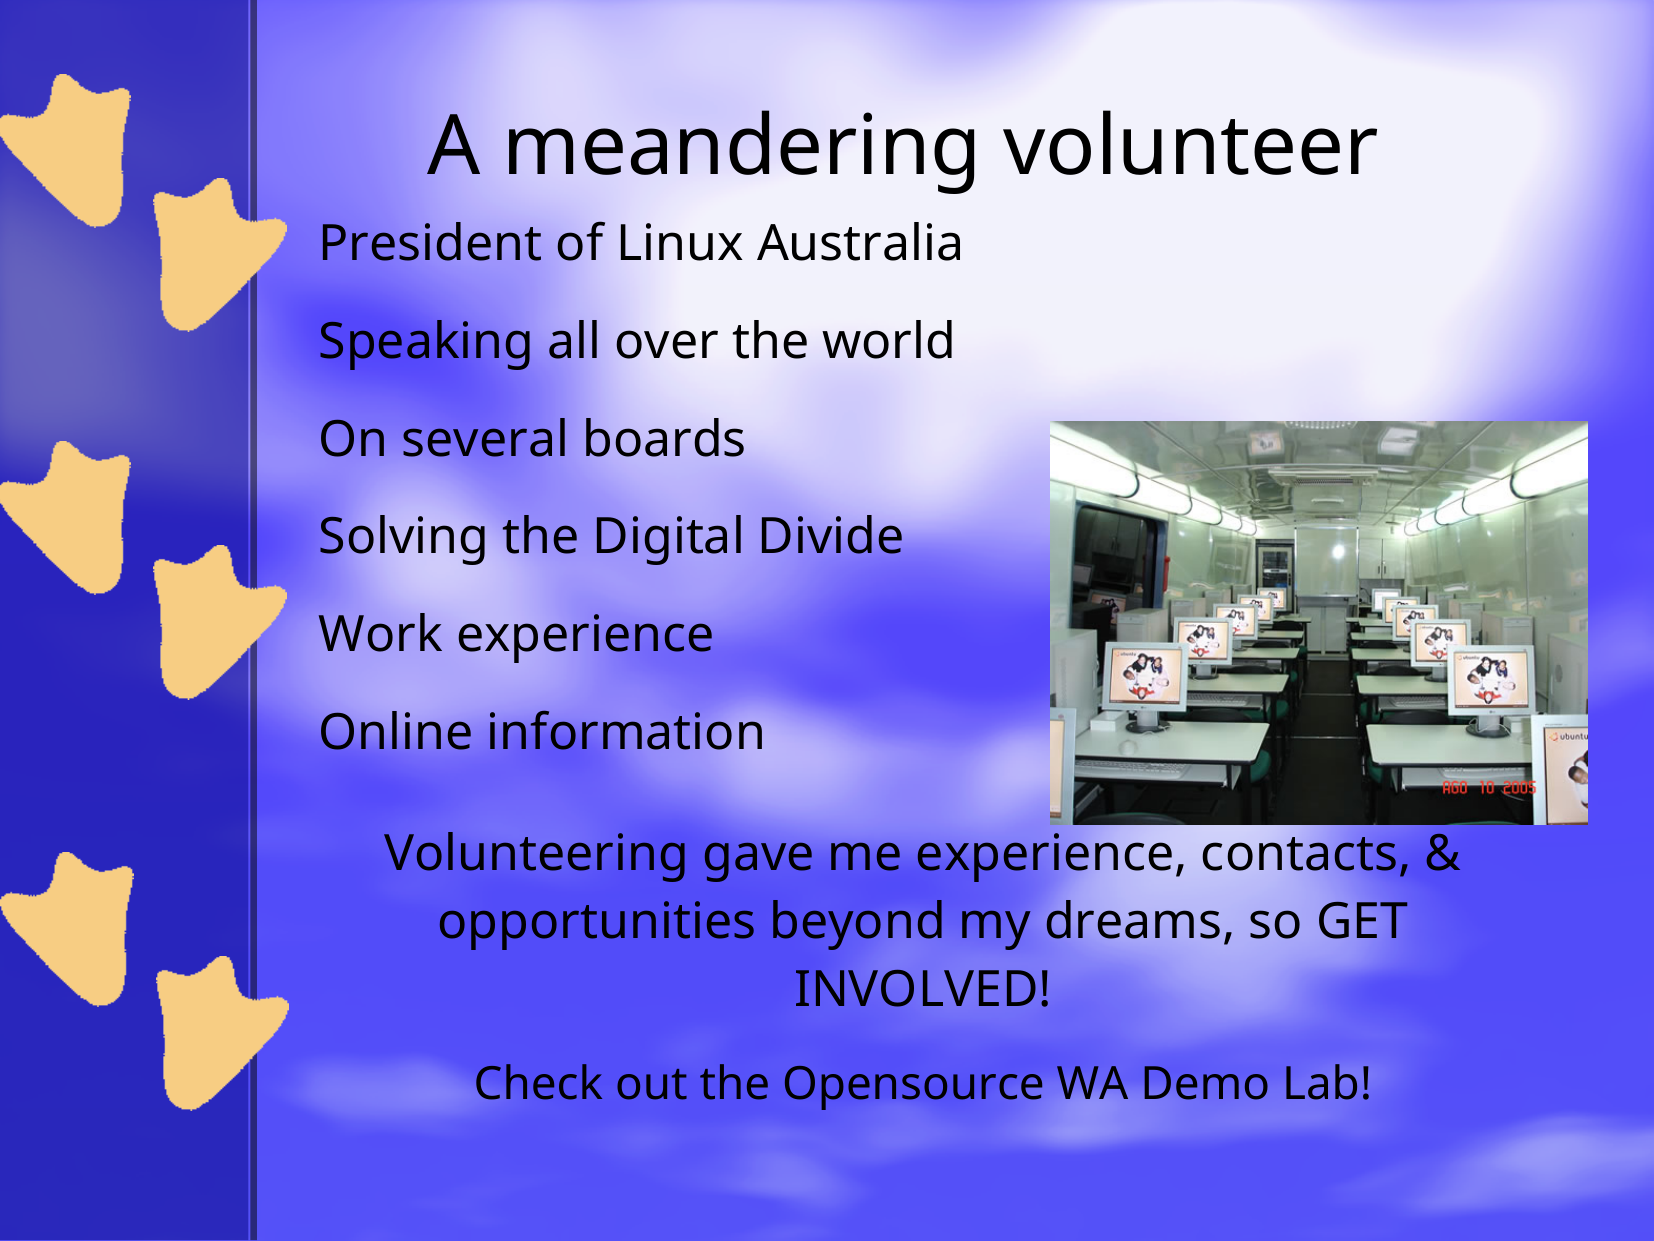

A meandering volunteer
# President of Linux Australia
Speaking all over the world
On several boards
Solving the Digital Divide
Work experience
Online information
Volunteering gave me experience, contacts, & opportunities beyond my dreams, so GET INVOLVED!
Check out the Opensource WA Demo Lab!